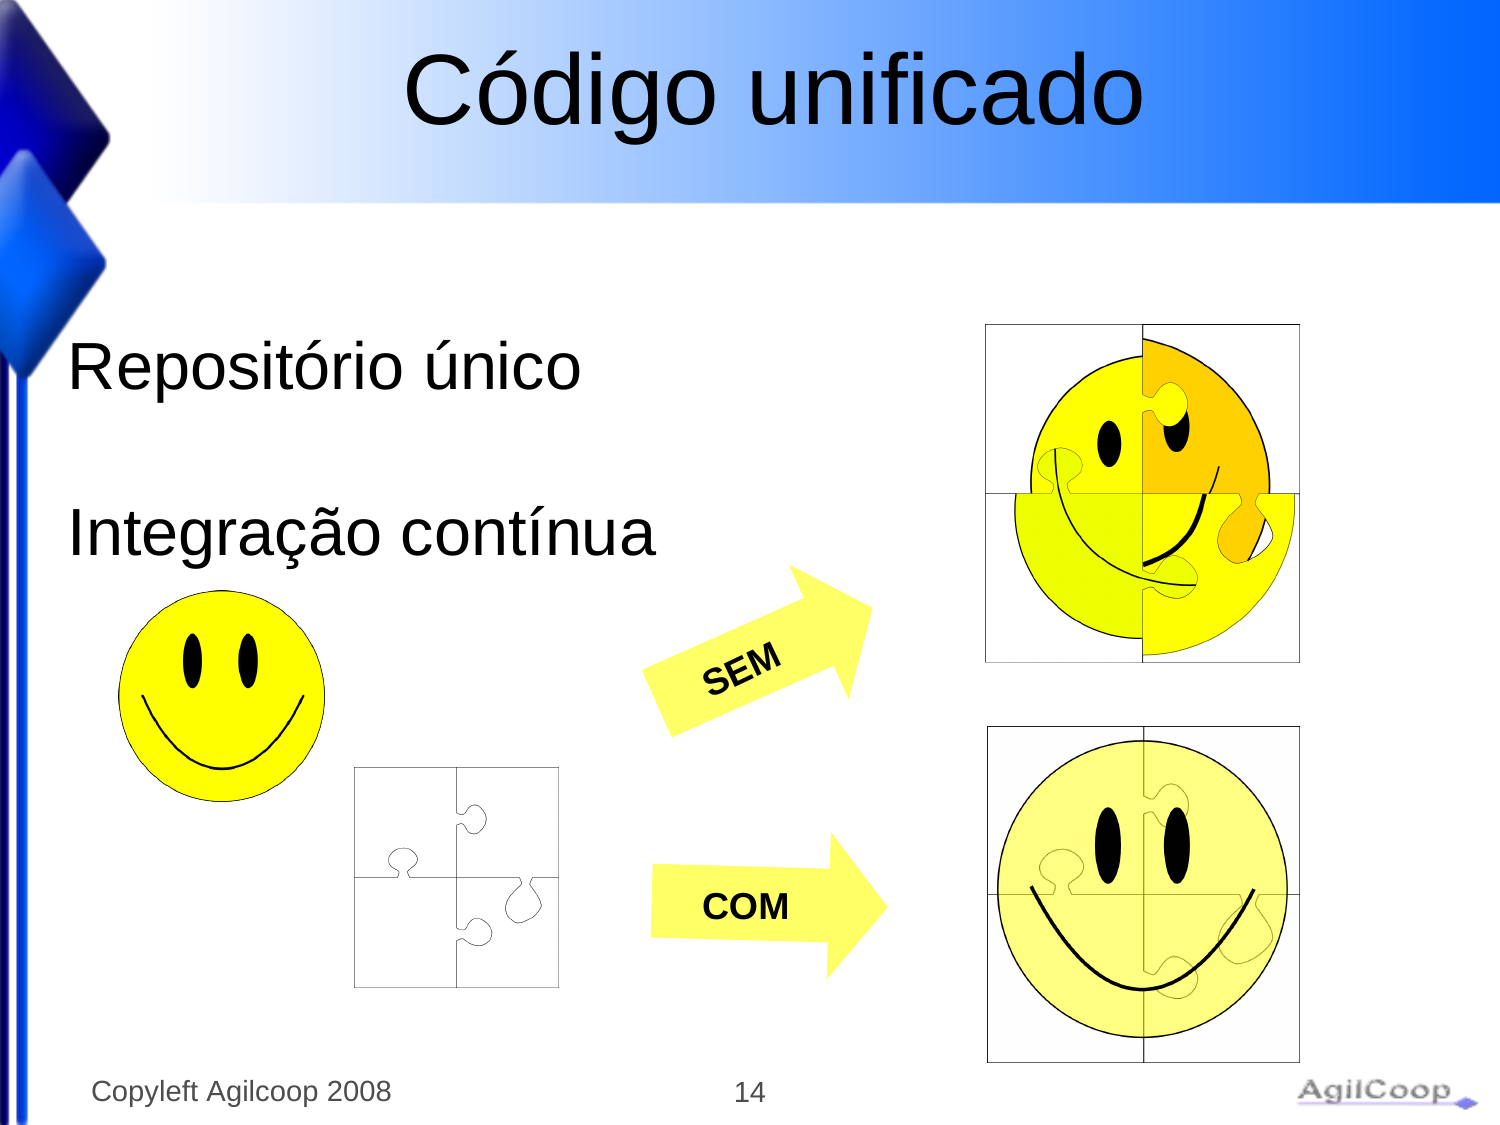

# Código unificado
Repositório único
Integração contínua
SEM
COM
14